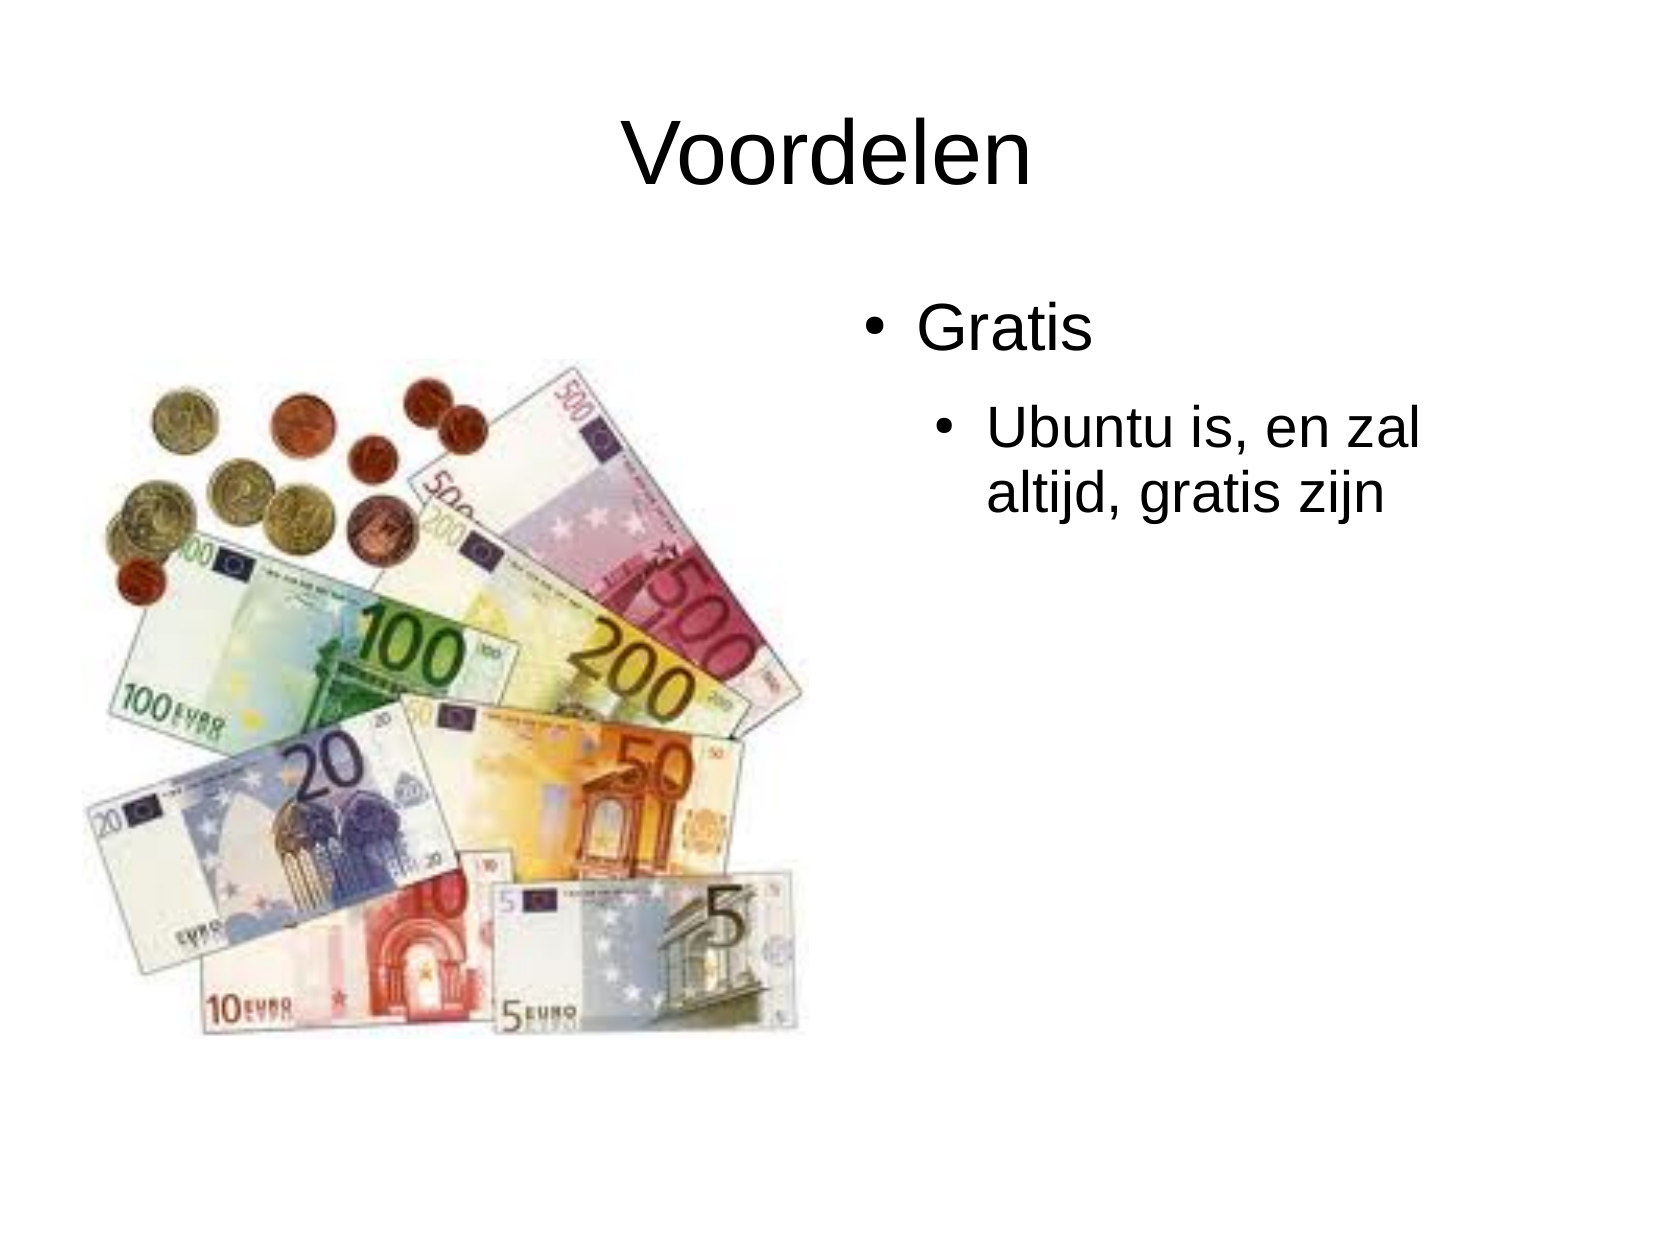

# Voordelen
Gratis
Ubuntu is, en zal altijd, gratis zijn